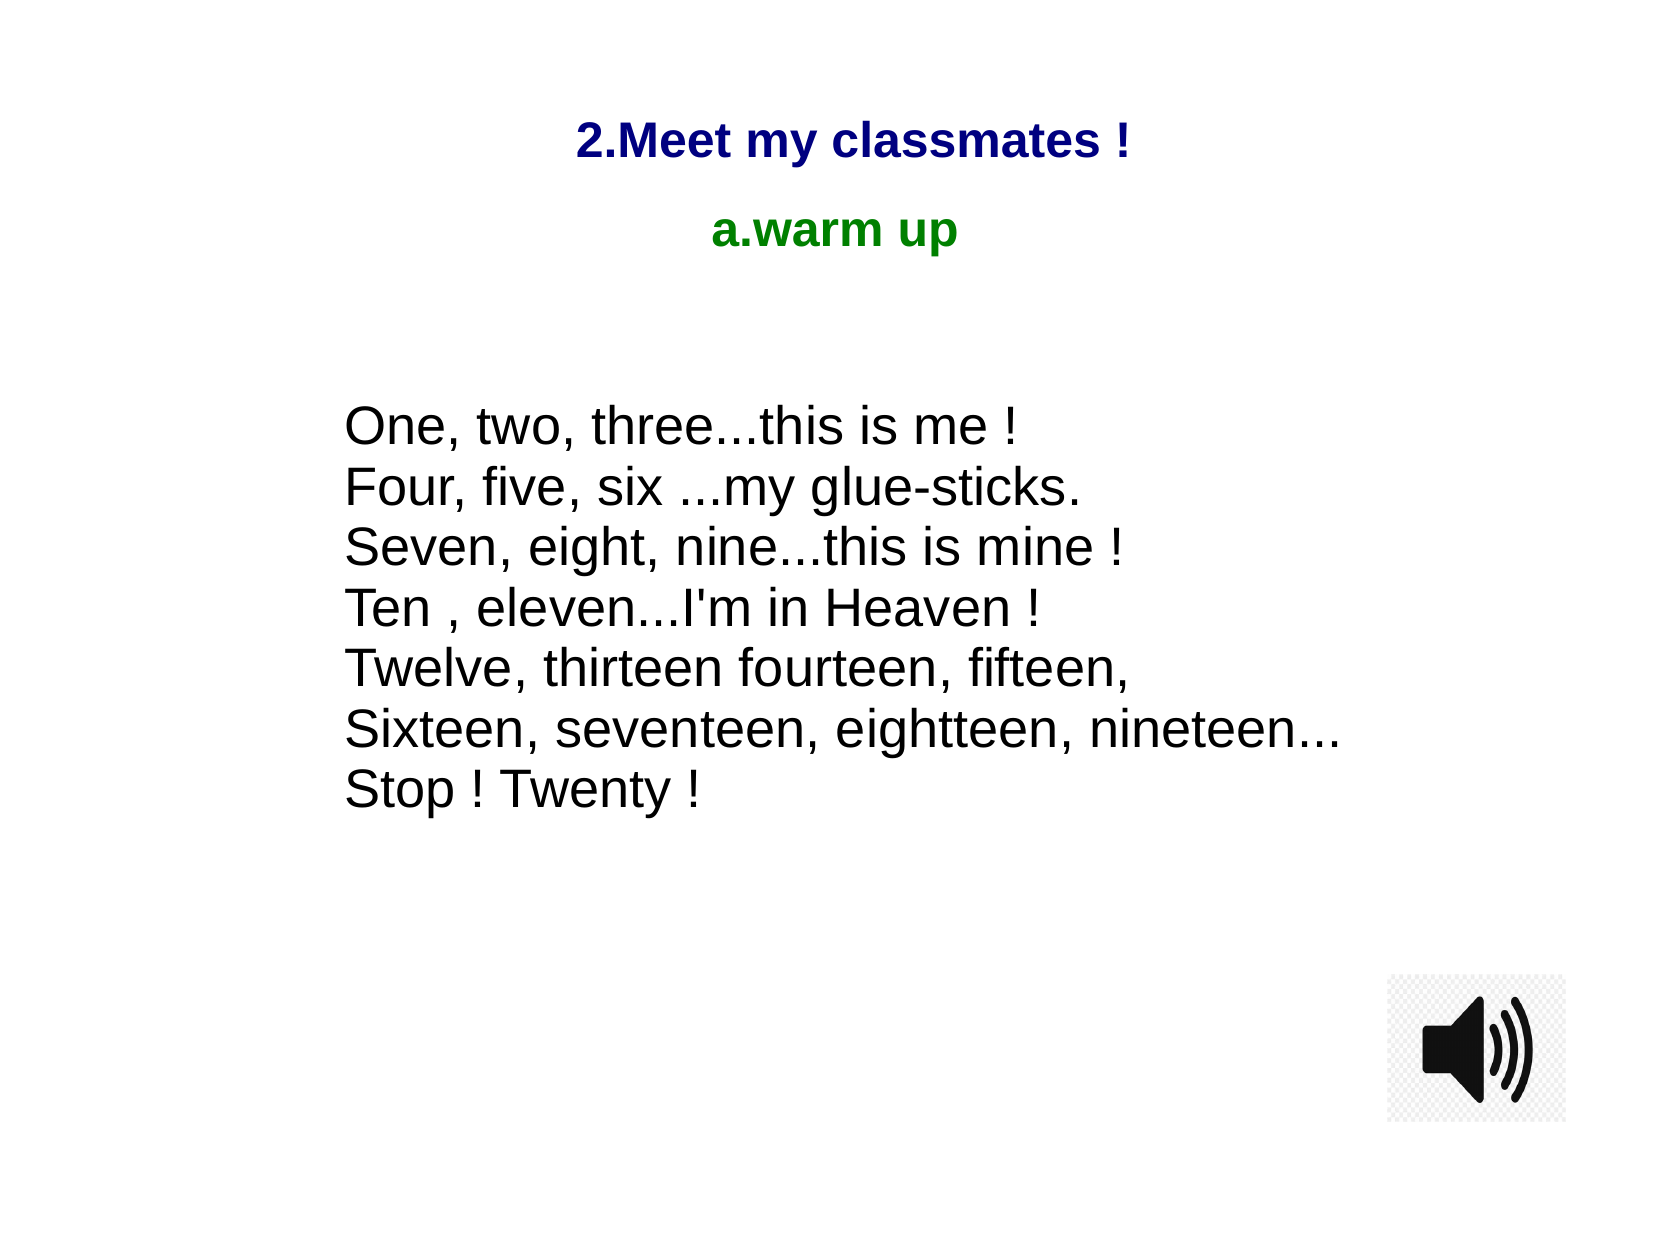

2.Meet my classmates !
a.warm up
One, two, three...this is me !
Four, five, six ...my glue-sticks.
Seven, eight, nine...this is mine !
Ten , eleven...I'm in Heaven !
Twelve, thirteen fourteen, fifteen,
Sixteen, seventeen, eightteen, nineteen...
Stop ! Twenty !